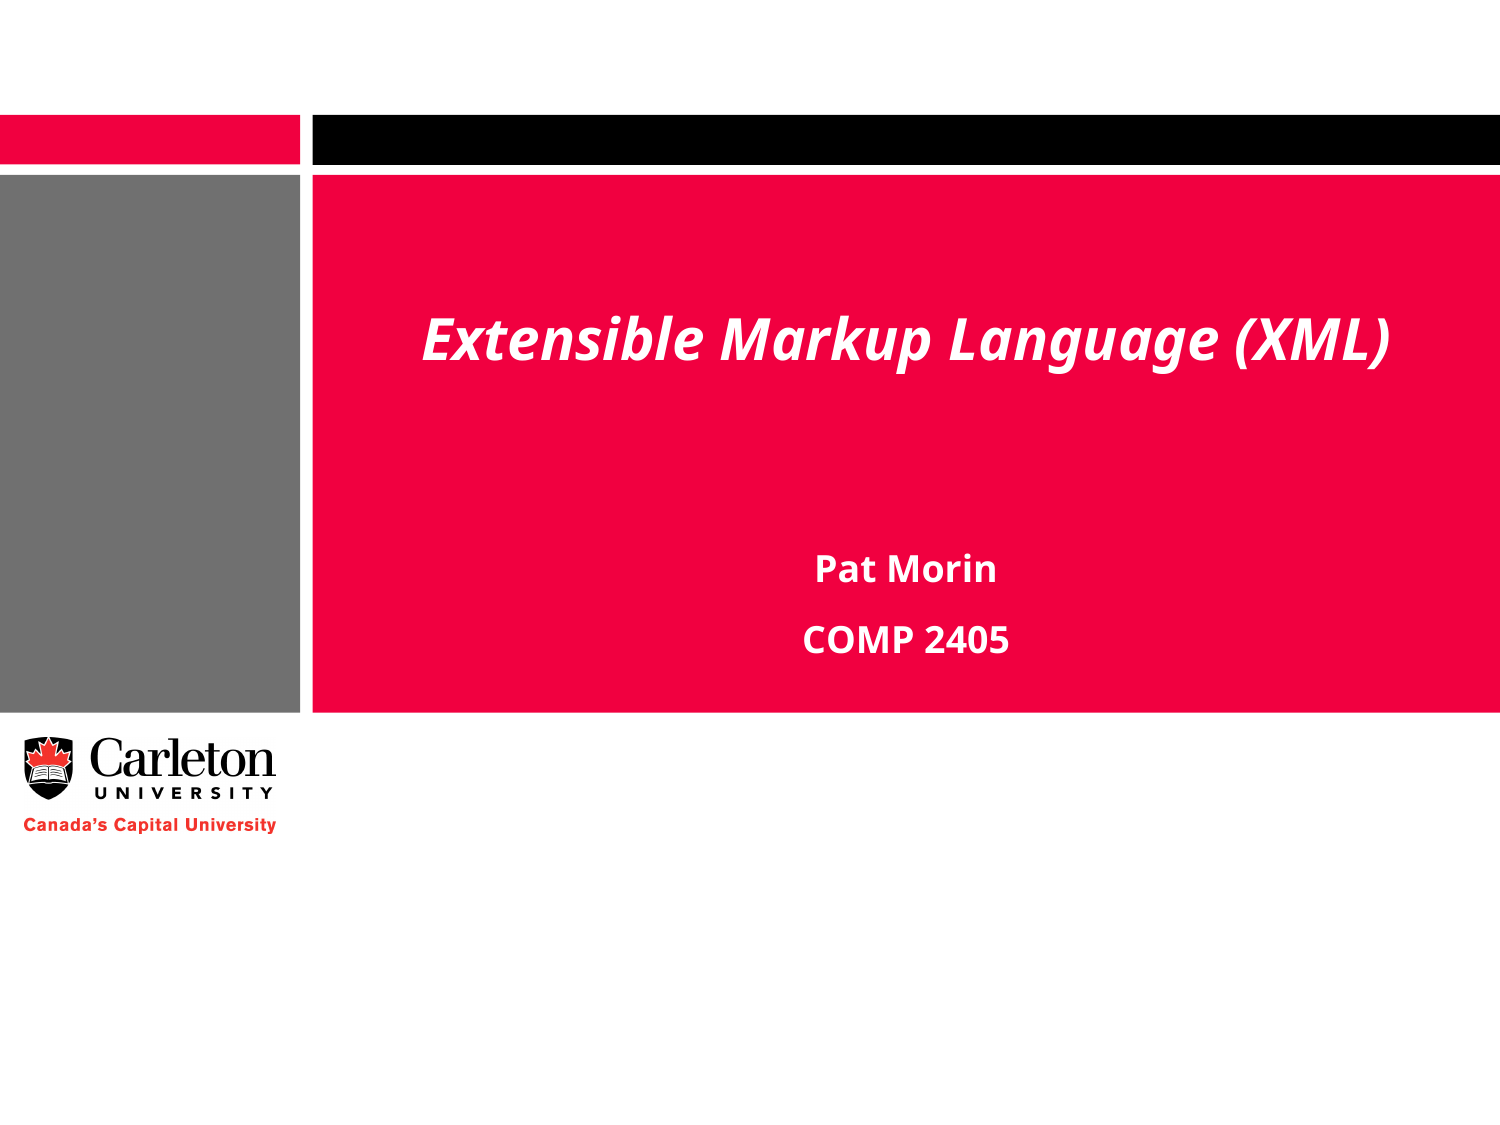

# Extensible Markup Language (XML)
Pat Morin
COMP 2405